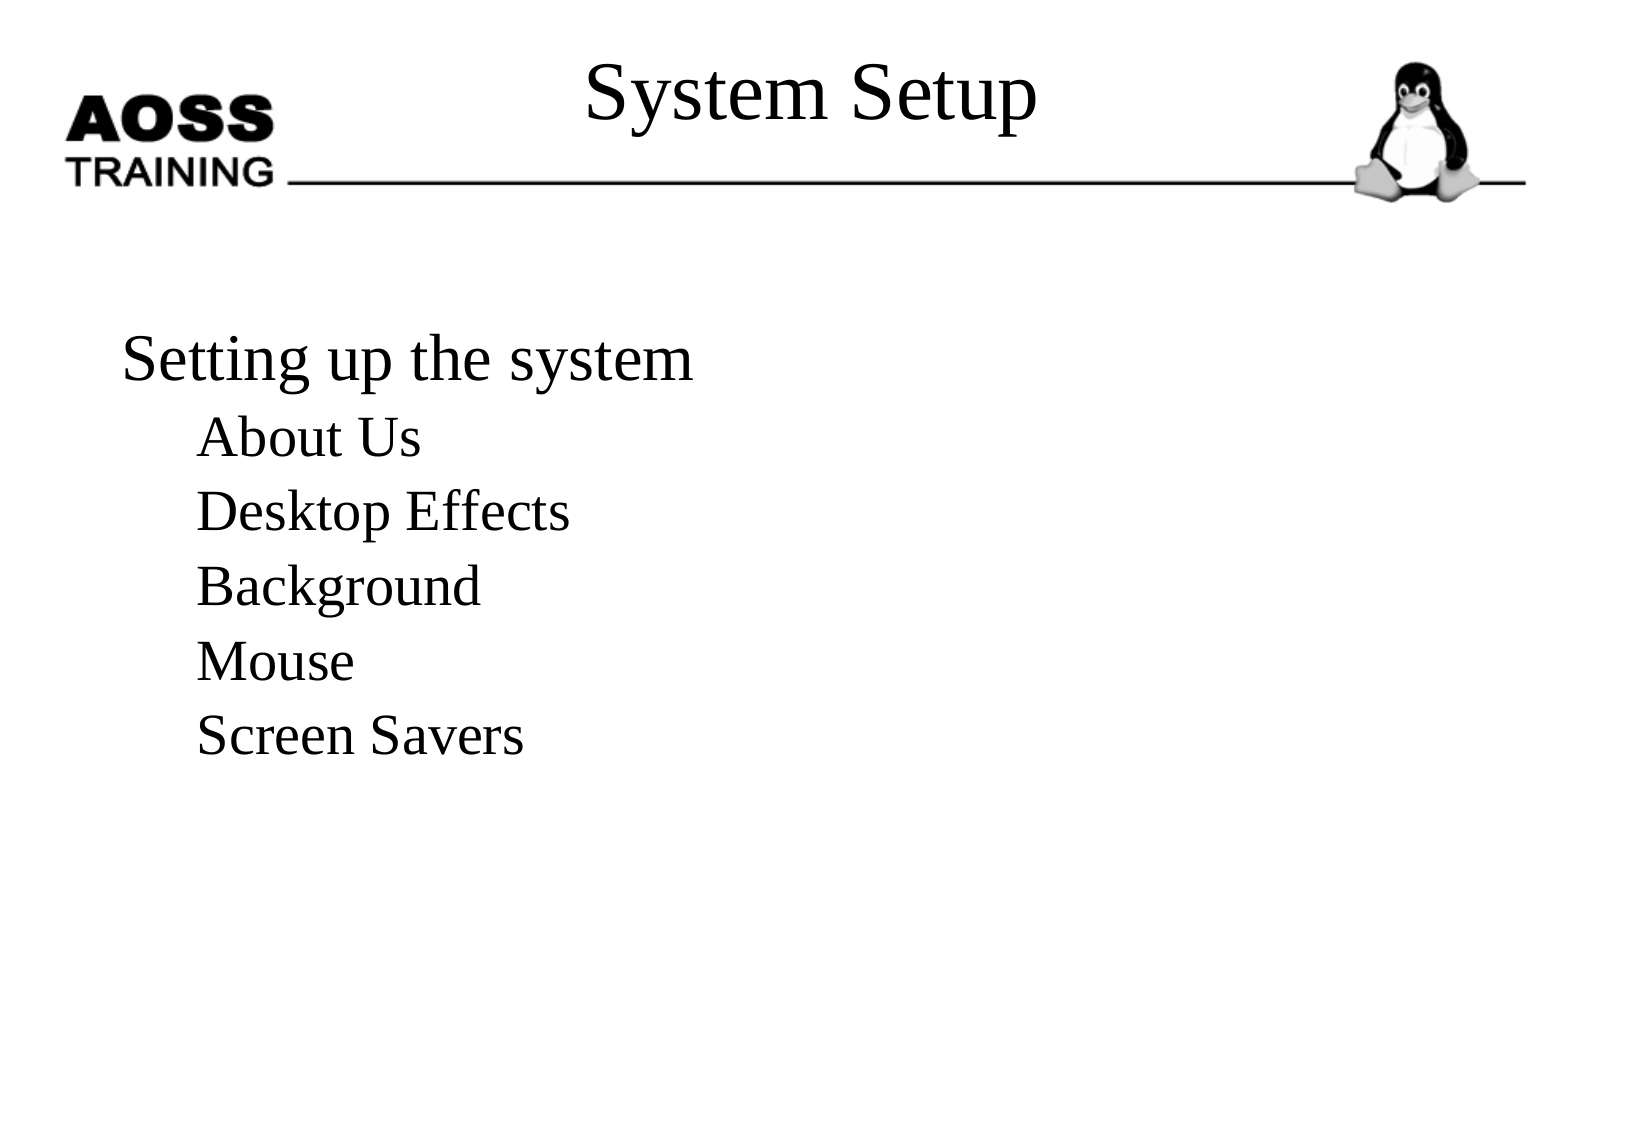

# System Setup
Setting up the system
About Us
Desktop Effects
Background
Mouse
Screen Savers